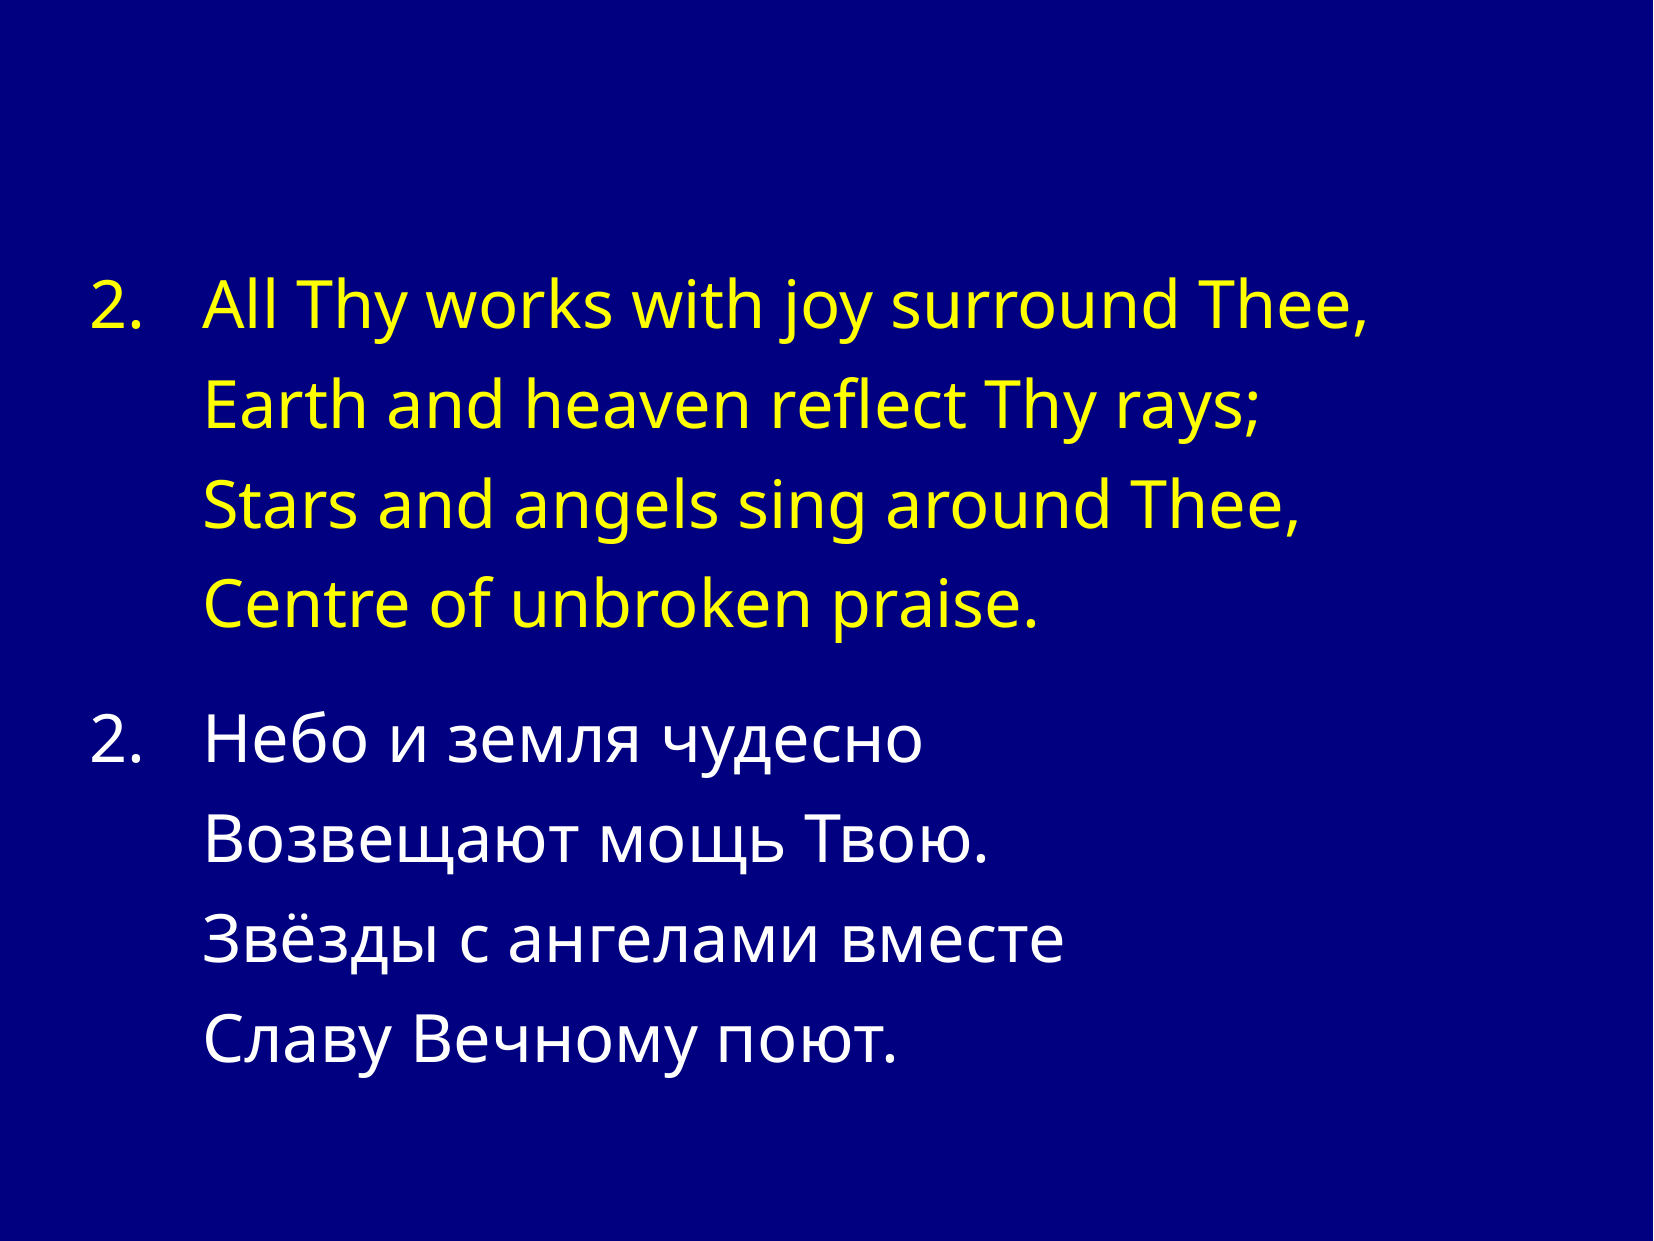

2.	All Thy works with joy surround Thee,
	Earth and heaven reflect Thy rays;
	Stars and angels sing around Thee,
	Centre of unbroken praise.
2.	Небо и земля чудесно
	Возвещают мощь Твою.
	Звёзды с ангелами вместе
	Славу Вечному поют.